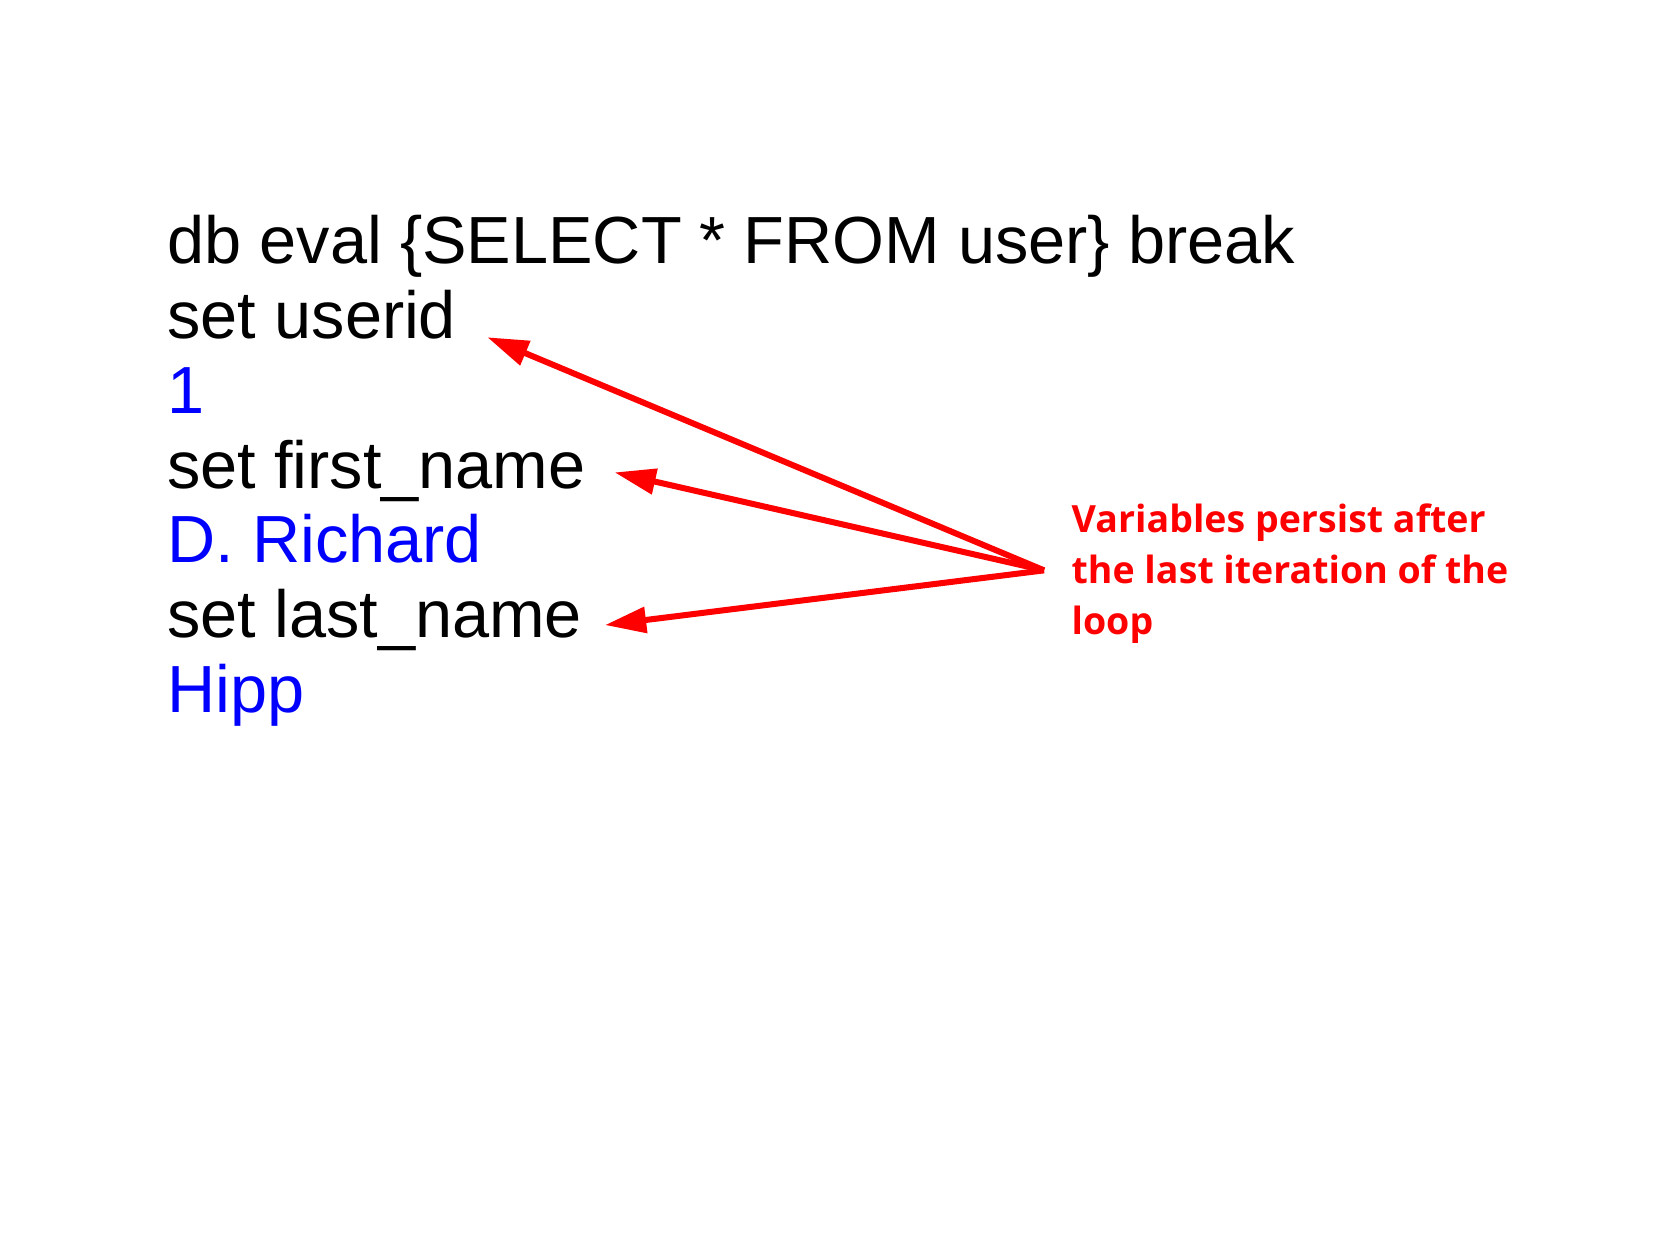

db eval {SELECT * FROM user} break
set userid
1
set first_name
D. Richard
set last_name
Hipp
Variables persist after
the last iteration of the
loop